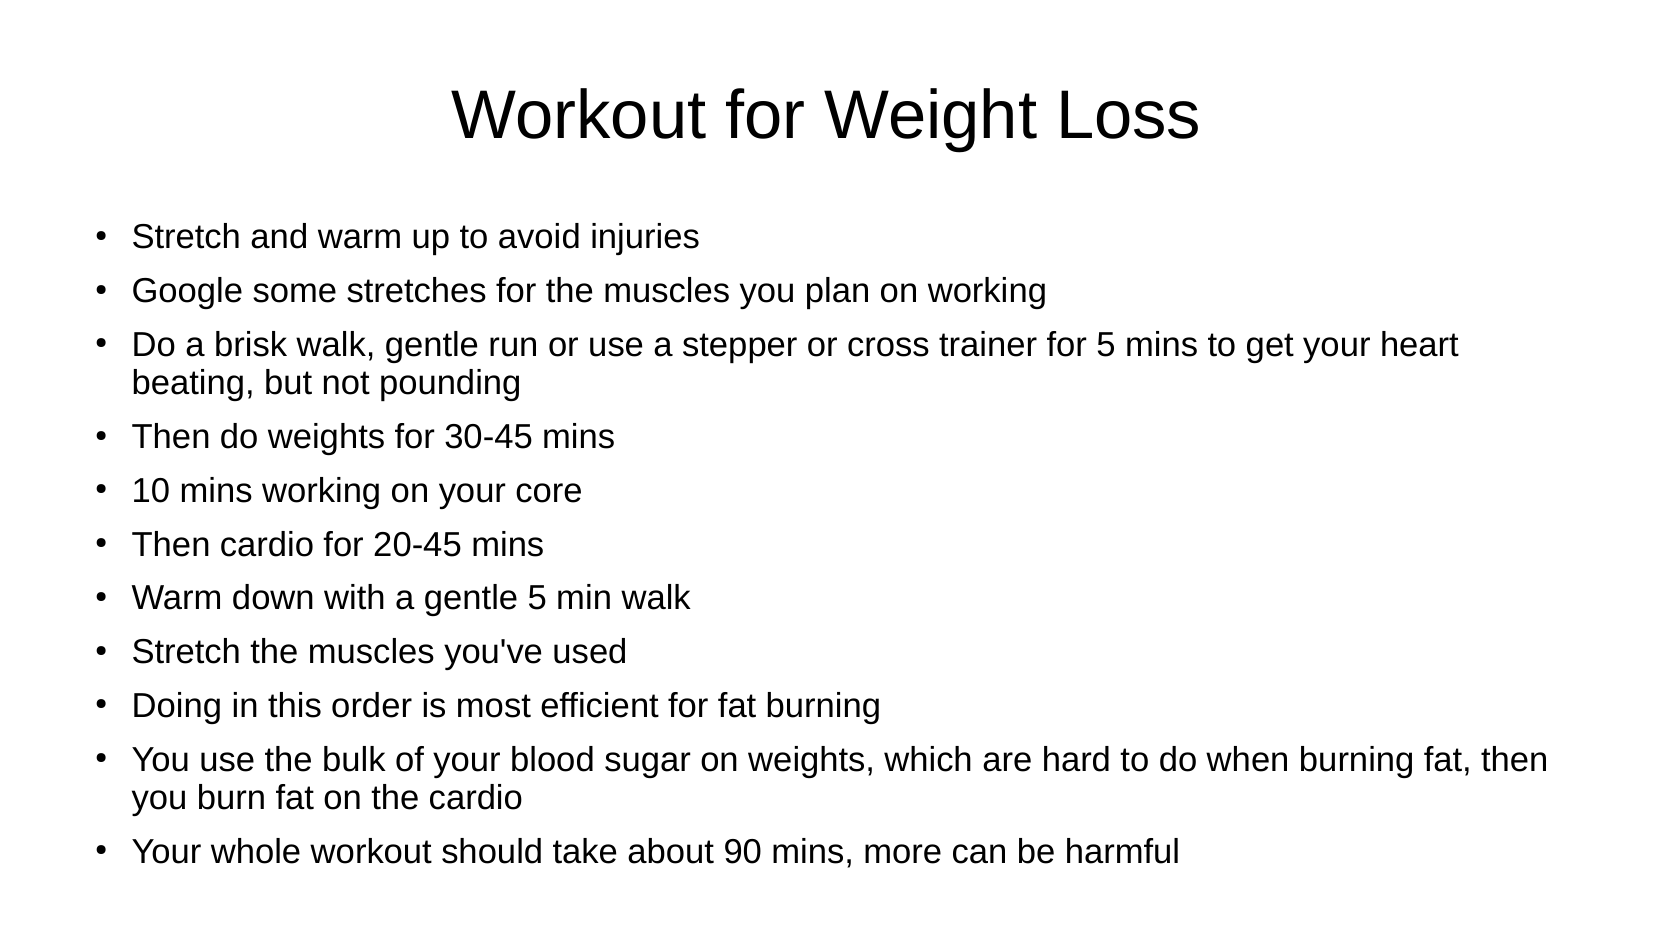

# Workout for Weight Loss
Stretch and warm up to avoid injuries
Google some stretches for the muscles you plan on working
Do a brisk walk, gentle run or use a stepper or cross trainer for 5 mins to get your heart beating, but not pounding
Then do weights for 30-45 mins
10 mins working on your core
Then cardio for 20-45 mins
Warm down with a gentle 5 min walk
Stretch the muscles you've used
Doing in this order is most efficient for fat burning
You use the bulk of your blood sugar on weights, which are hard to do when burning fat, then you burn fat on the cardio
Your whole workout should take about 90 mins, more can be harmful